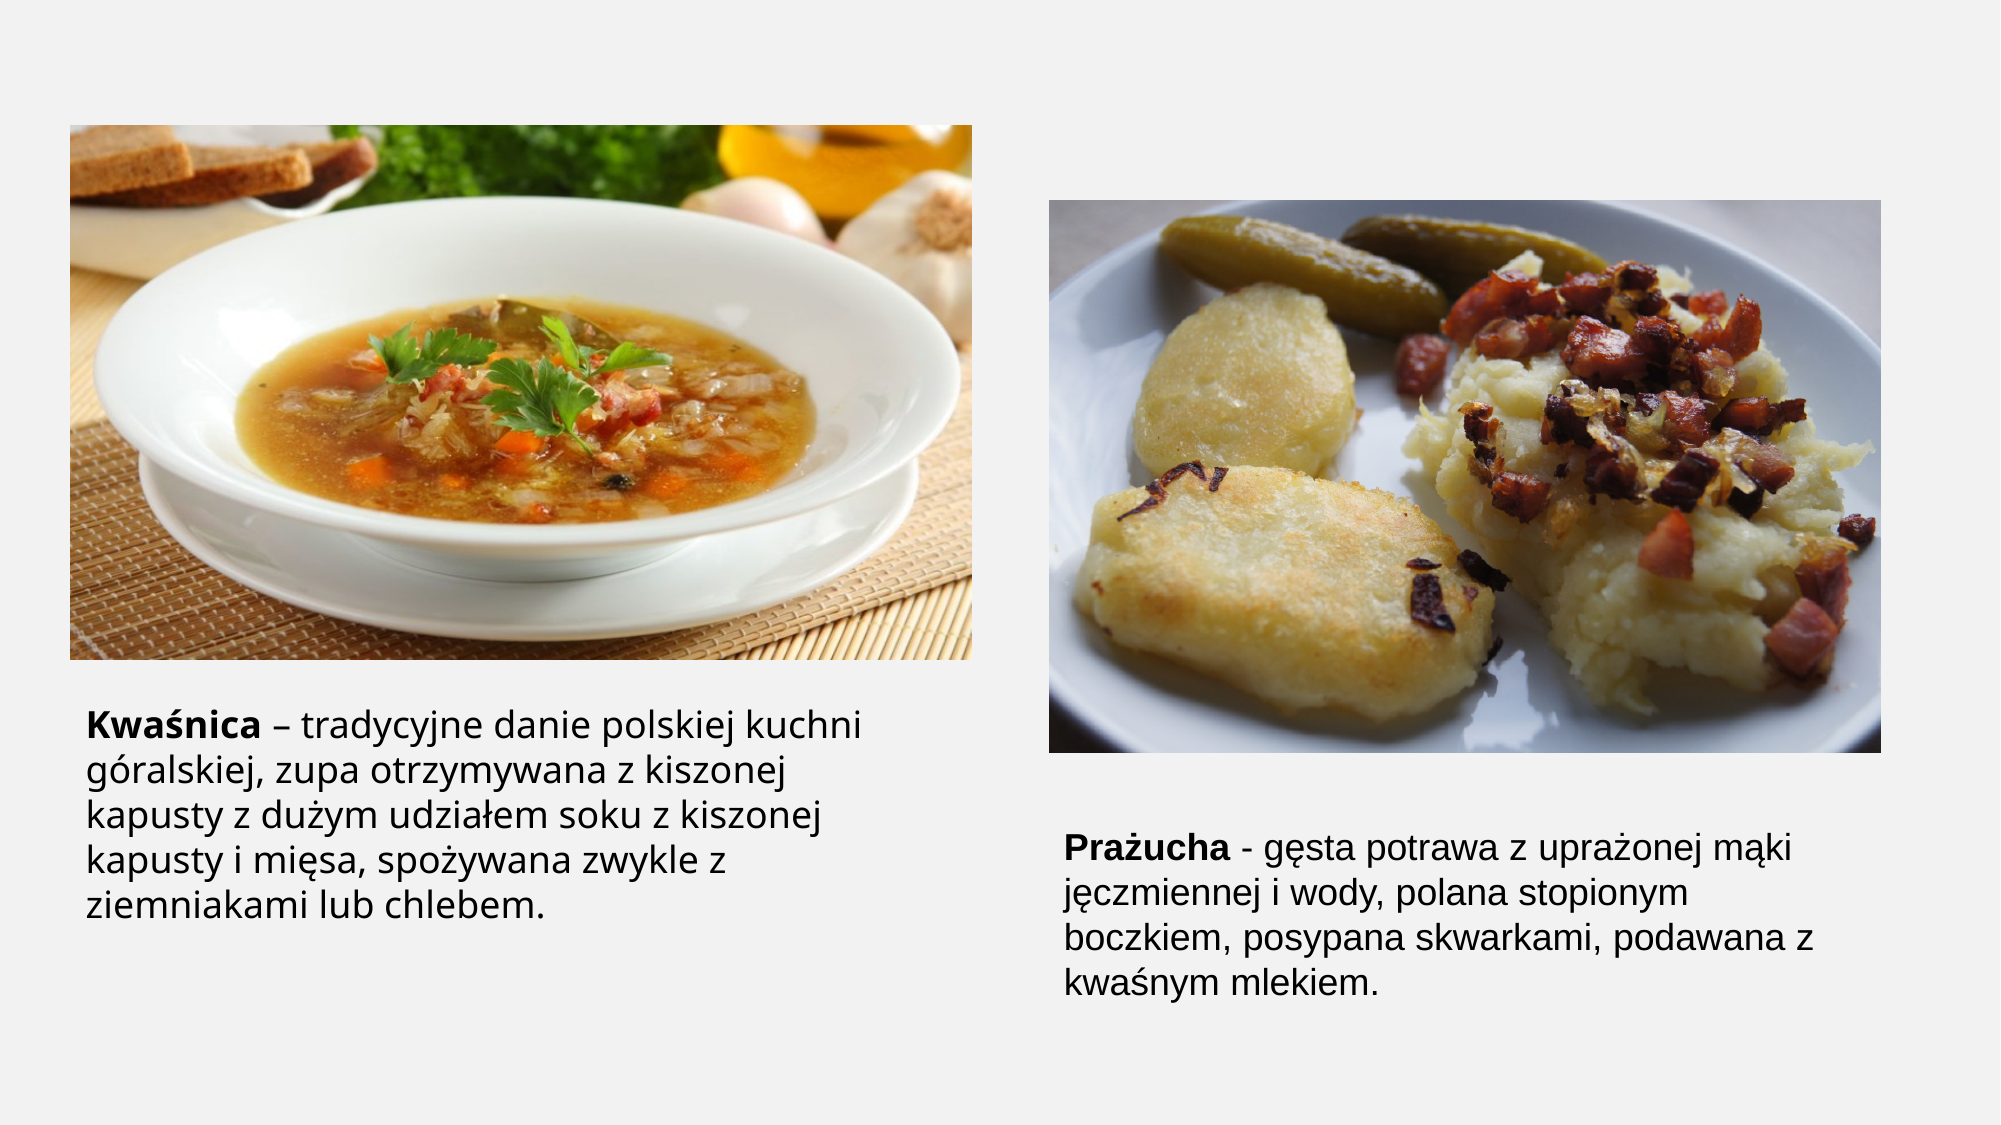

Kwaśnica – tradycyjne danie polskiej kuchni góralskiej, zupa otrzymywana z kiszonej kapusty z dużym udziałem soku z kiszonej kapusty i mięsa, spożywana zwykle z ziemniakami lub chlebem.
Prażucha - gęsta potrawa z uprażonej mąki jęczmiennej i wody, polana stopionym boczkiem, posypana skwarkami, podawana z kwaśnym mlekiem.